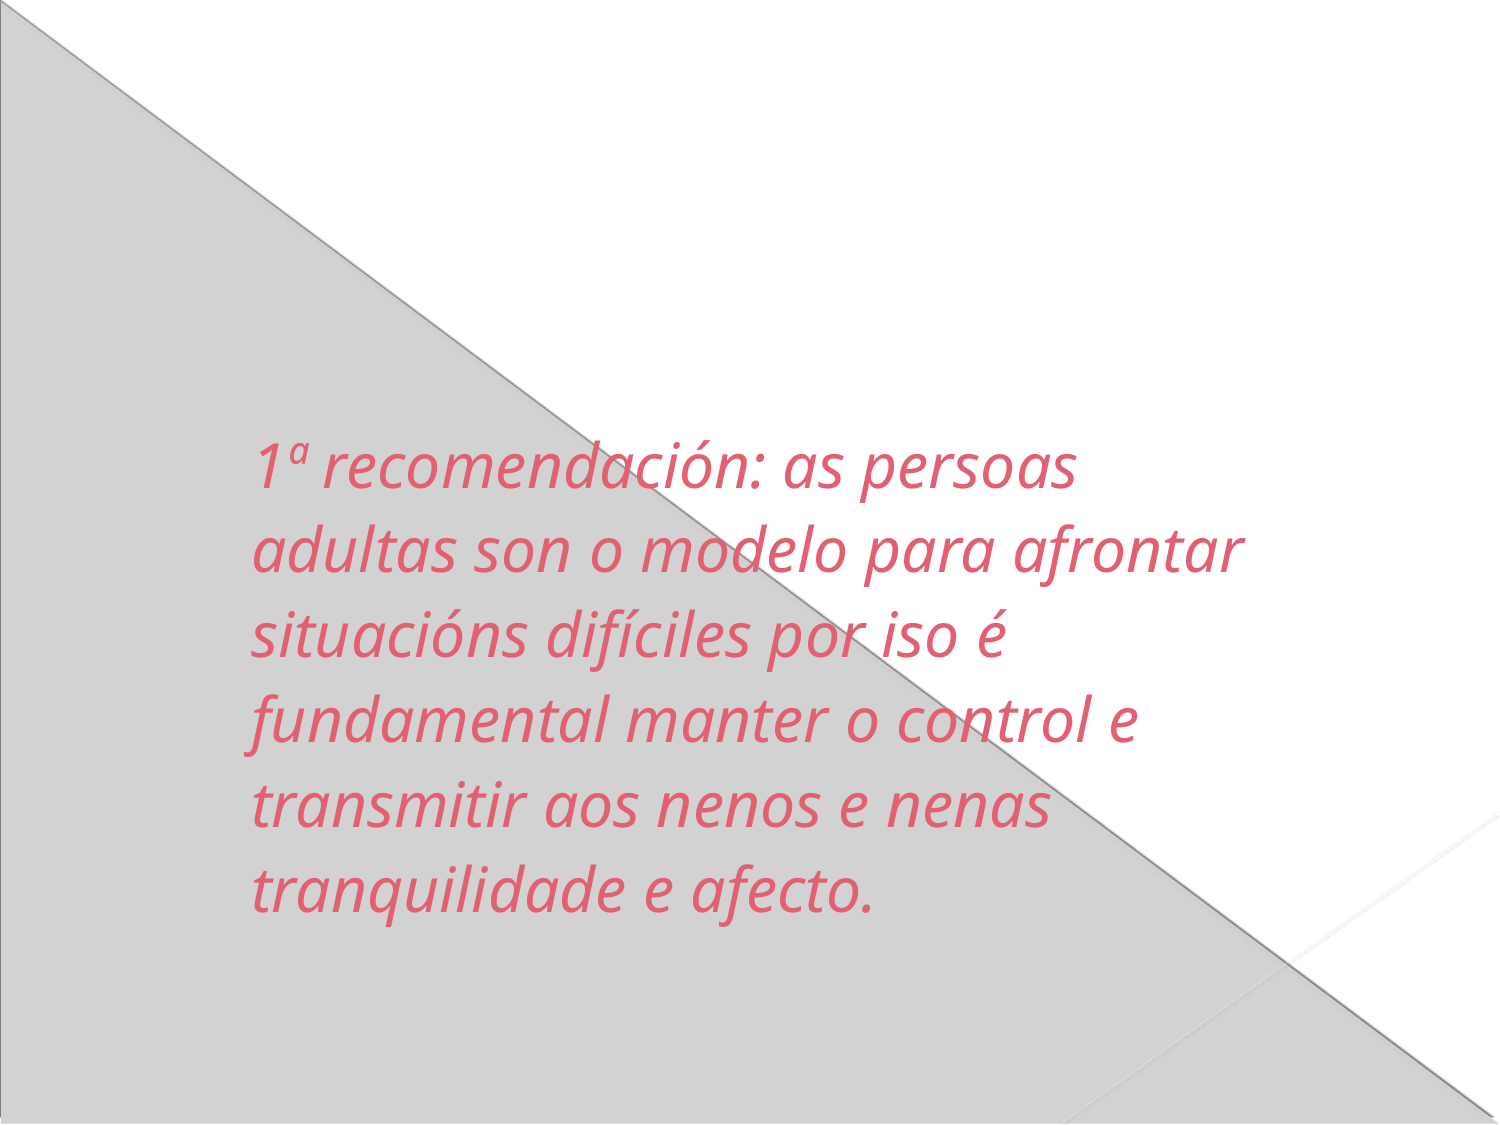

1ª recomendación: as persoas adultas son o modelo para afrontar situacións difíciles por iso é fundamental manter o control e transmitir aos nenos e nenas tranquilidade e afecto.